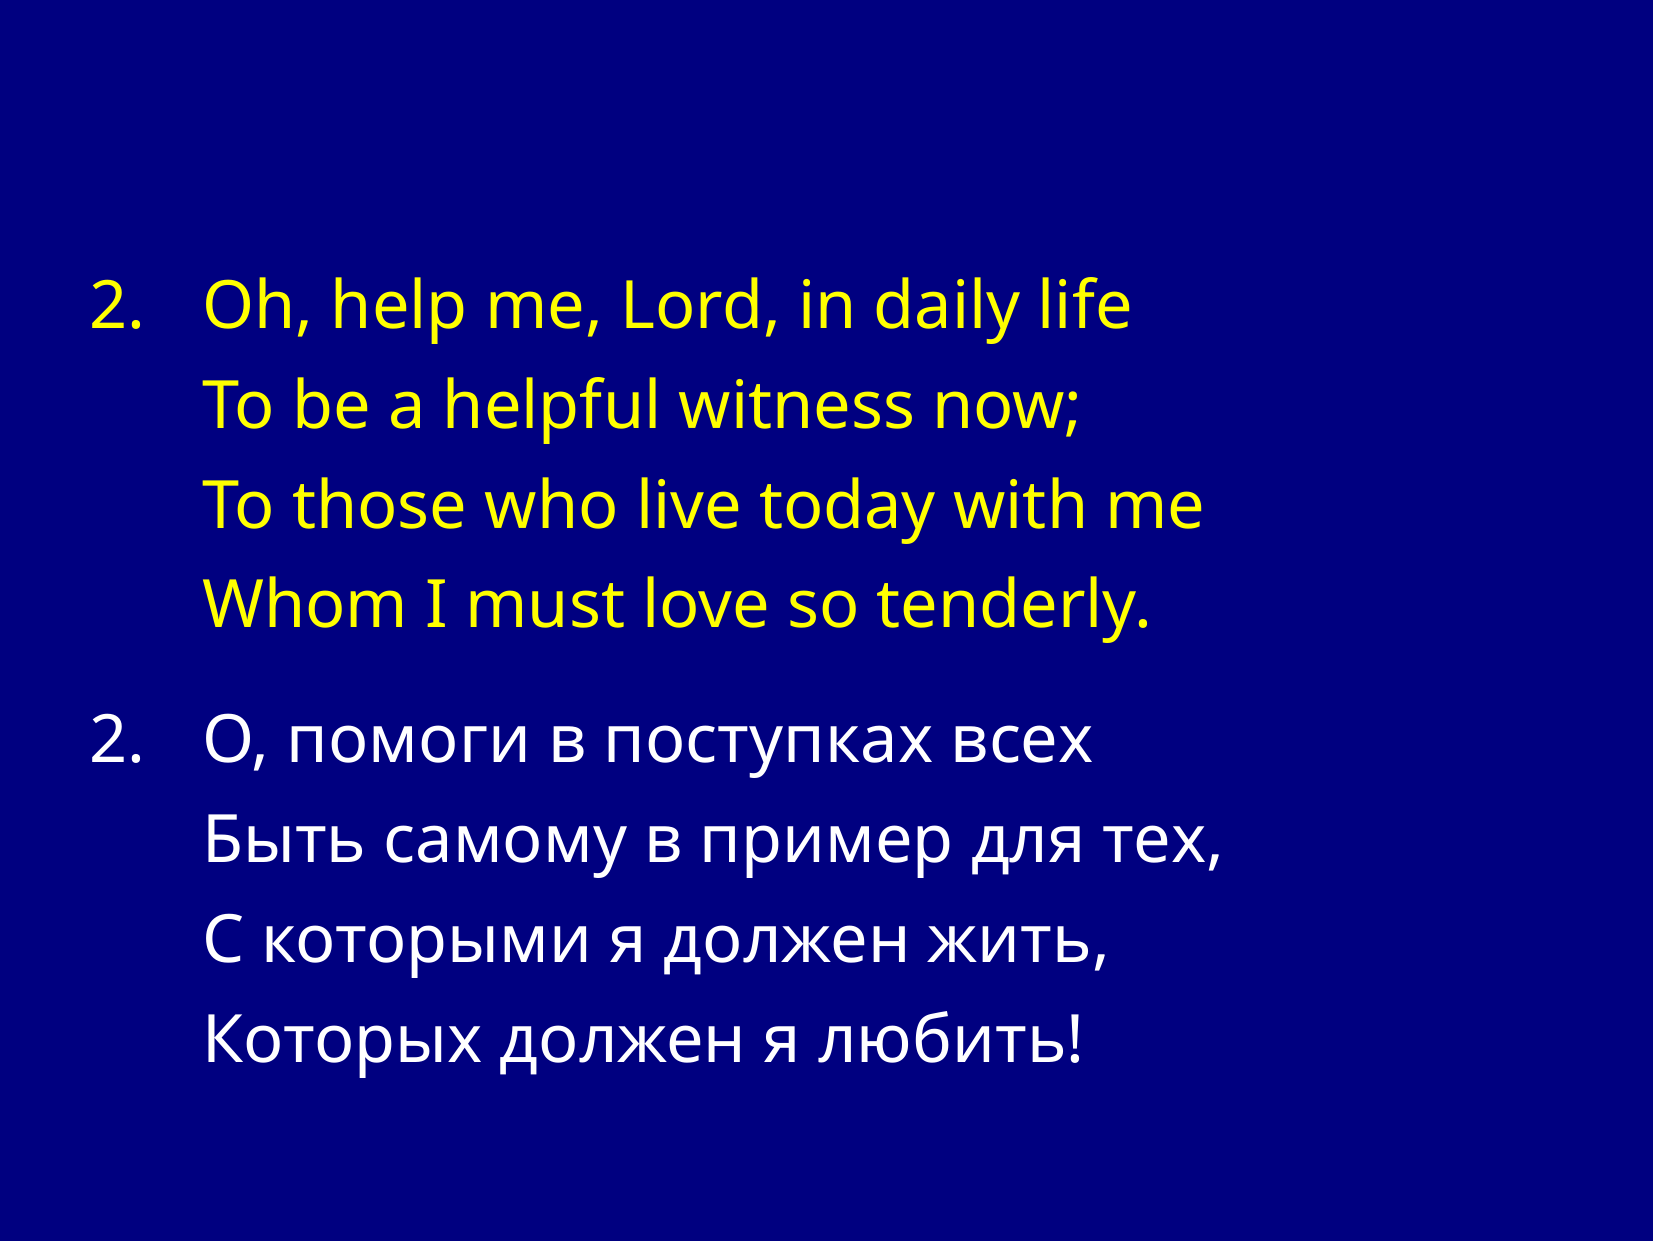

2.	Oh, help me, Lord, in daily life
	To be a helpful witness now;
	To those who live today with me
	Whom I must love so tenderly.
2.	О, помоги в поступках всех
	Быть самому в пример для тех,
	С которыми я должен жить,
	Которых должен я любить!